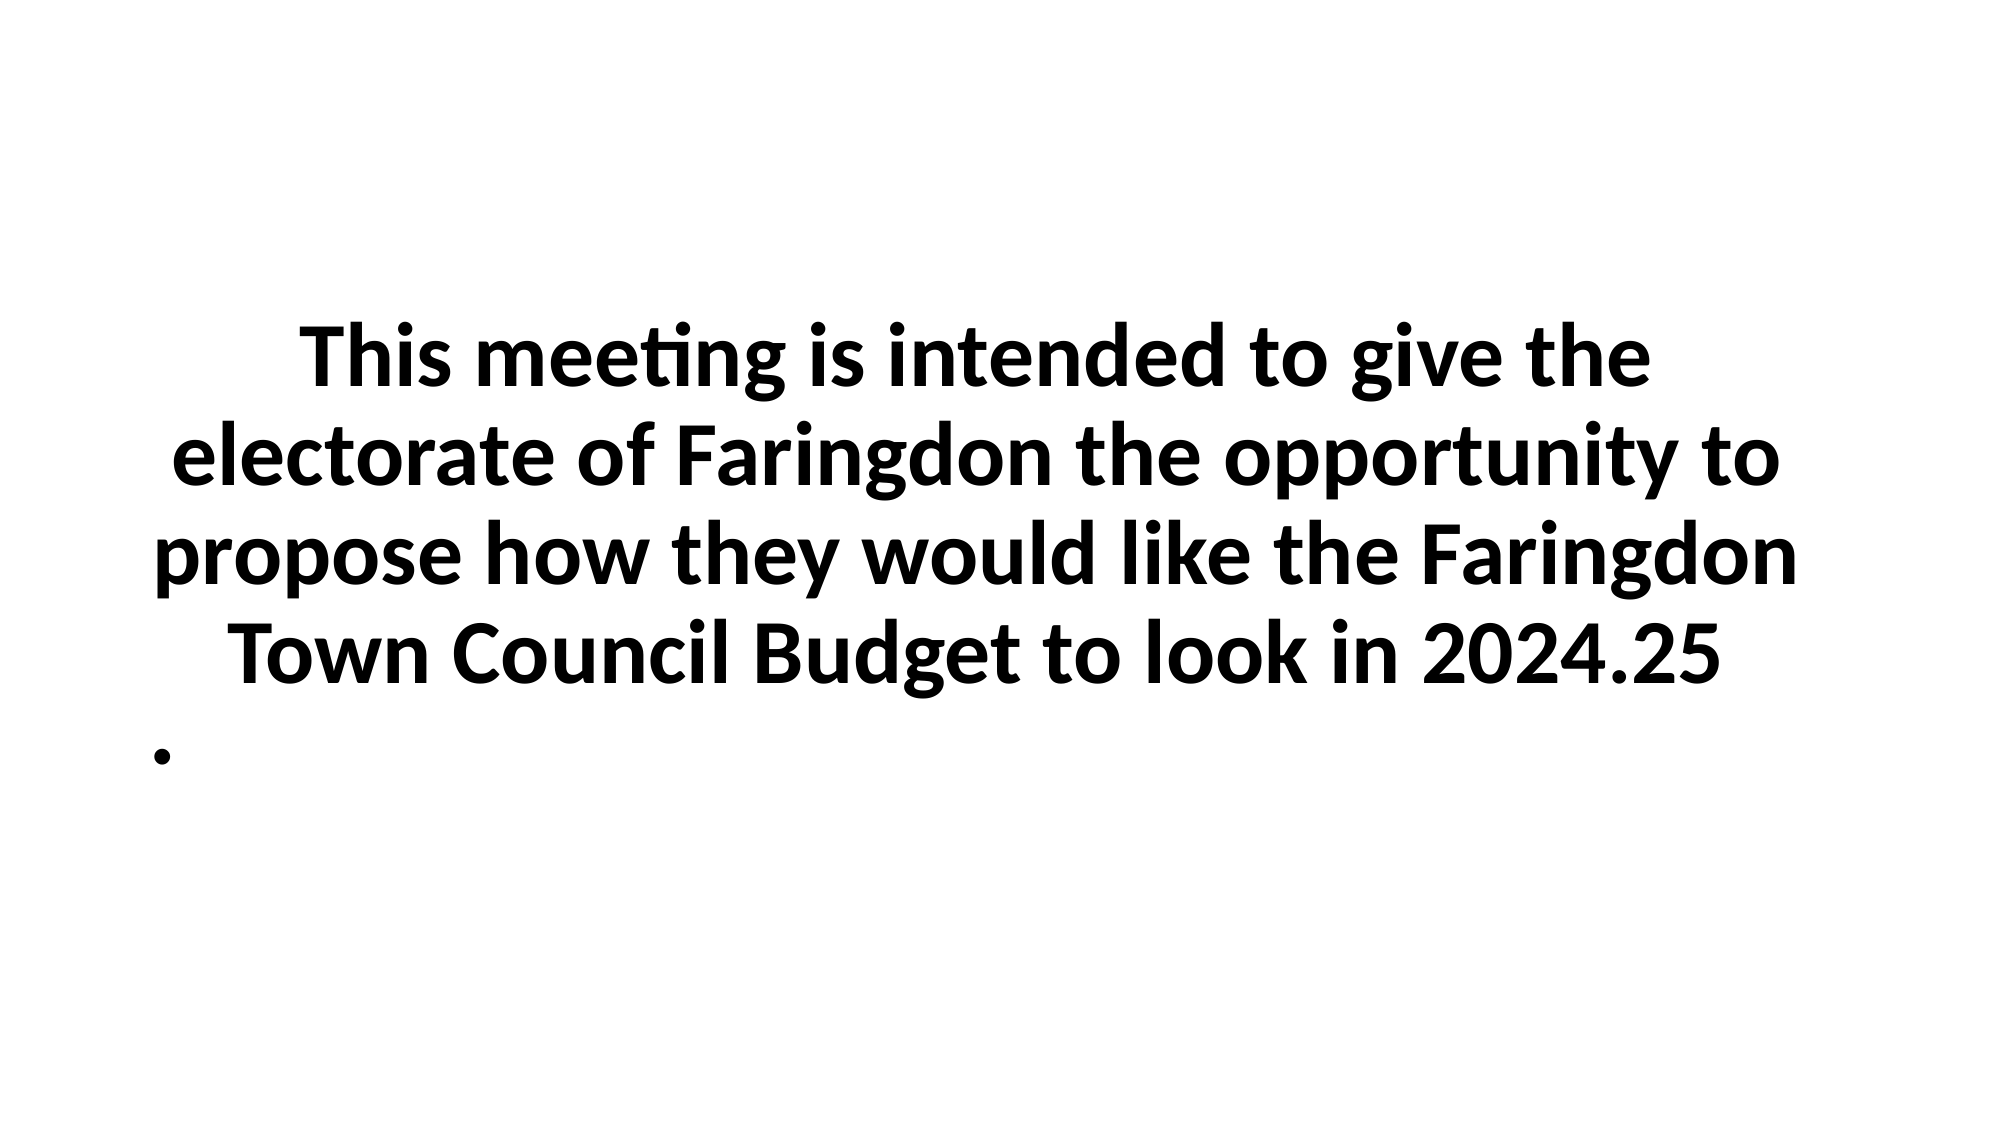

# This meeting is intended to give the electorate of Faringdon the opportunity to propose how they would like the Faringdon Town Council Budget to look in 2024.25